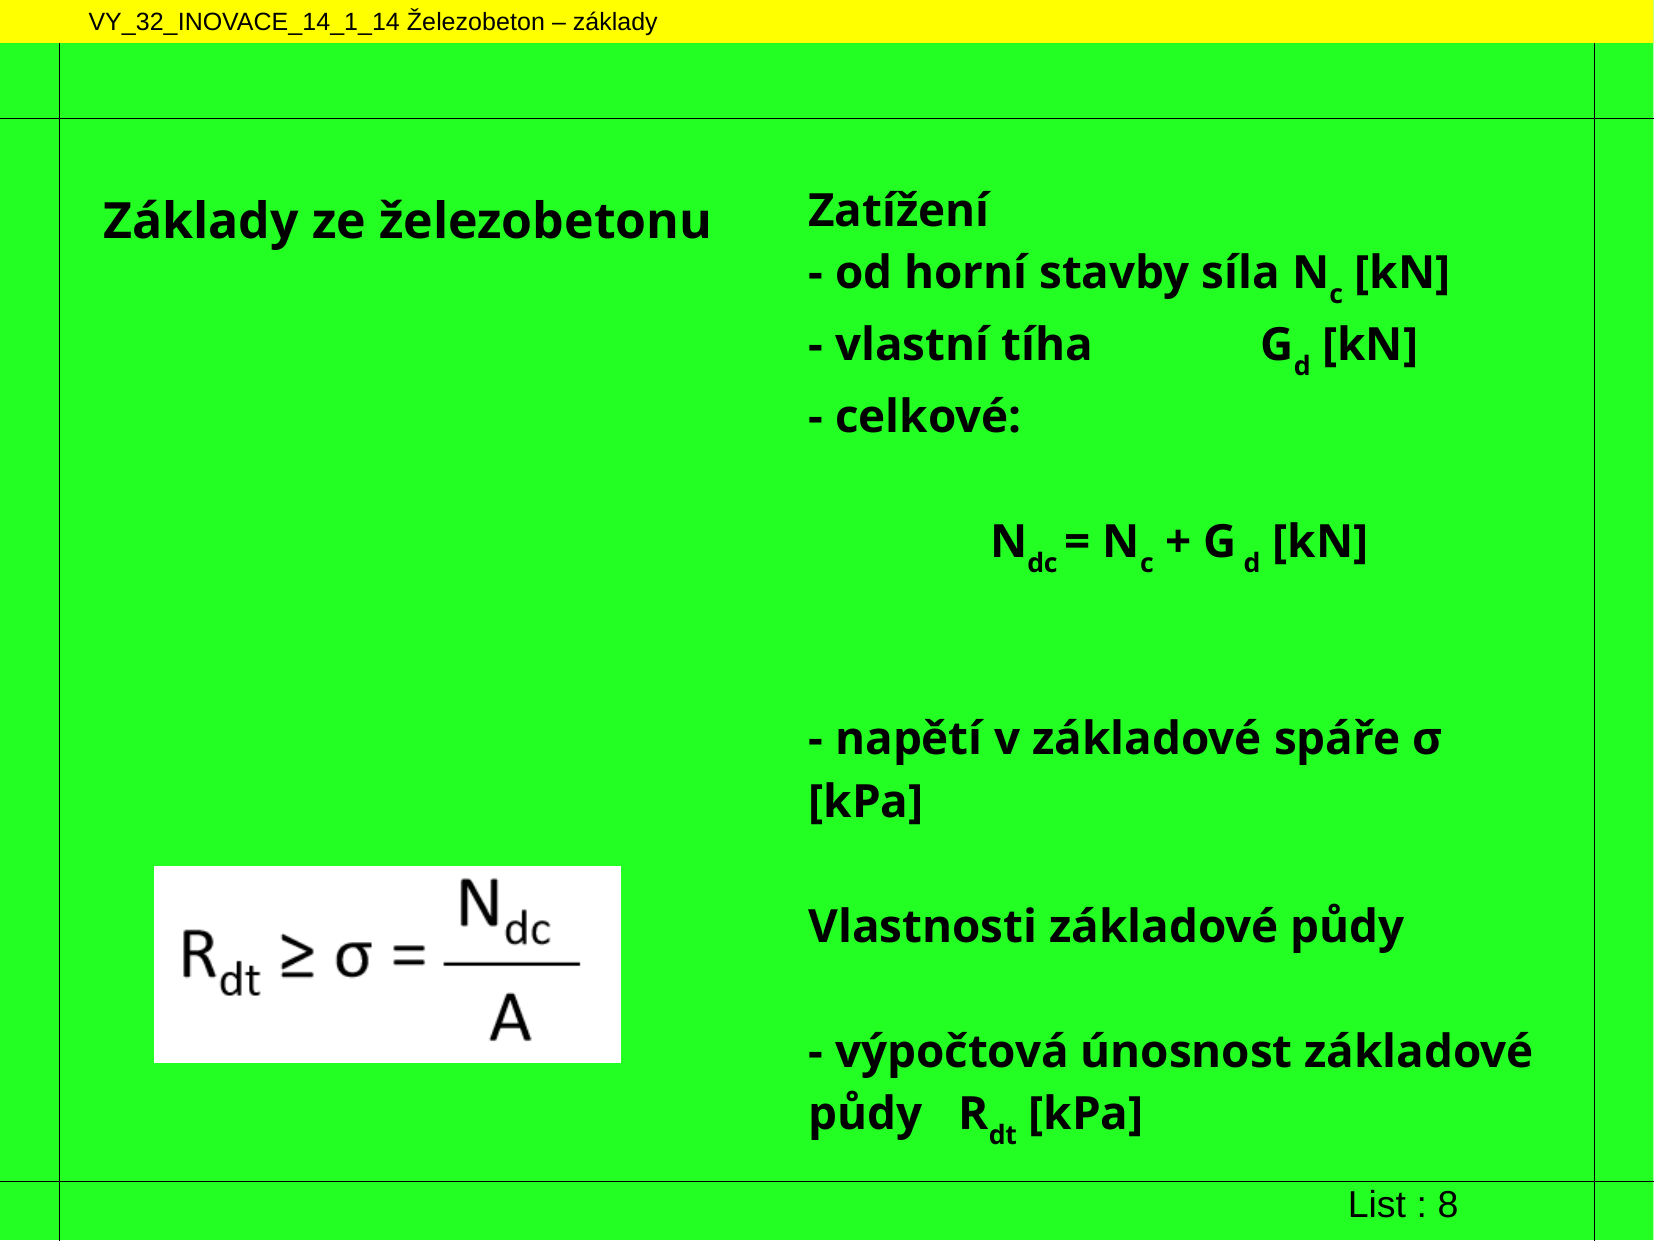

VY_32_INOVACE_14_1_14 Železobeton – základy
Zatížení
- od horní stavby síla Nc [kN]
- vlastní tíha Gd [kN]
- celkové:
Ndc = Nc + G d [kN]
- napětí v základové spáře σ [kPa]
Vlastnosti základové půdy
- výpočtová únosnost základové půdy Rdt [kPa]
Základy ze železobetonu
List :